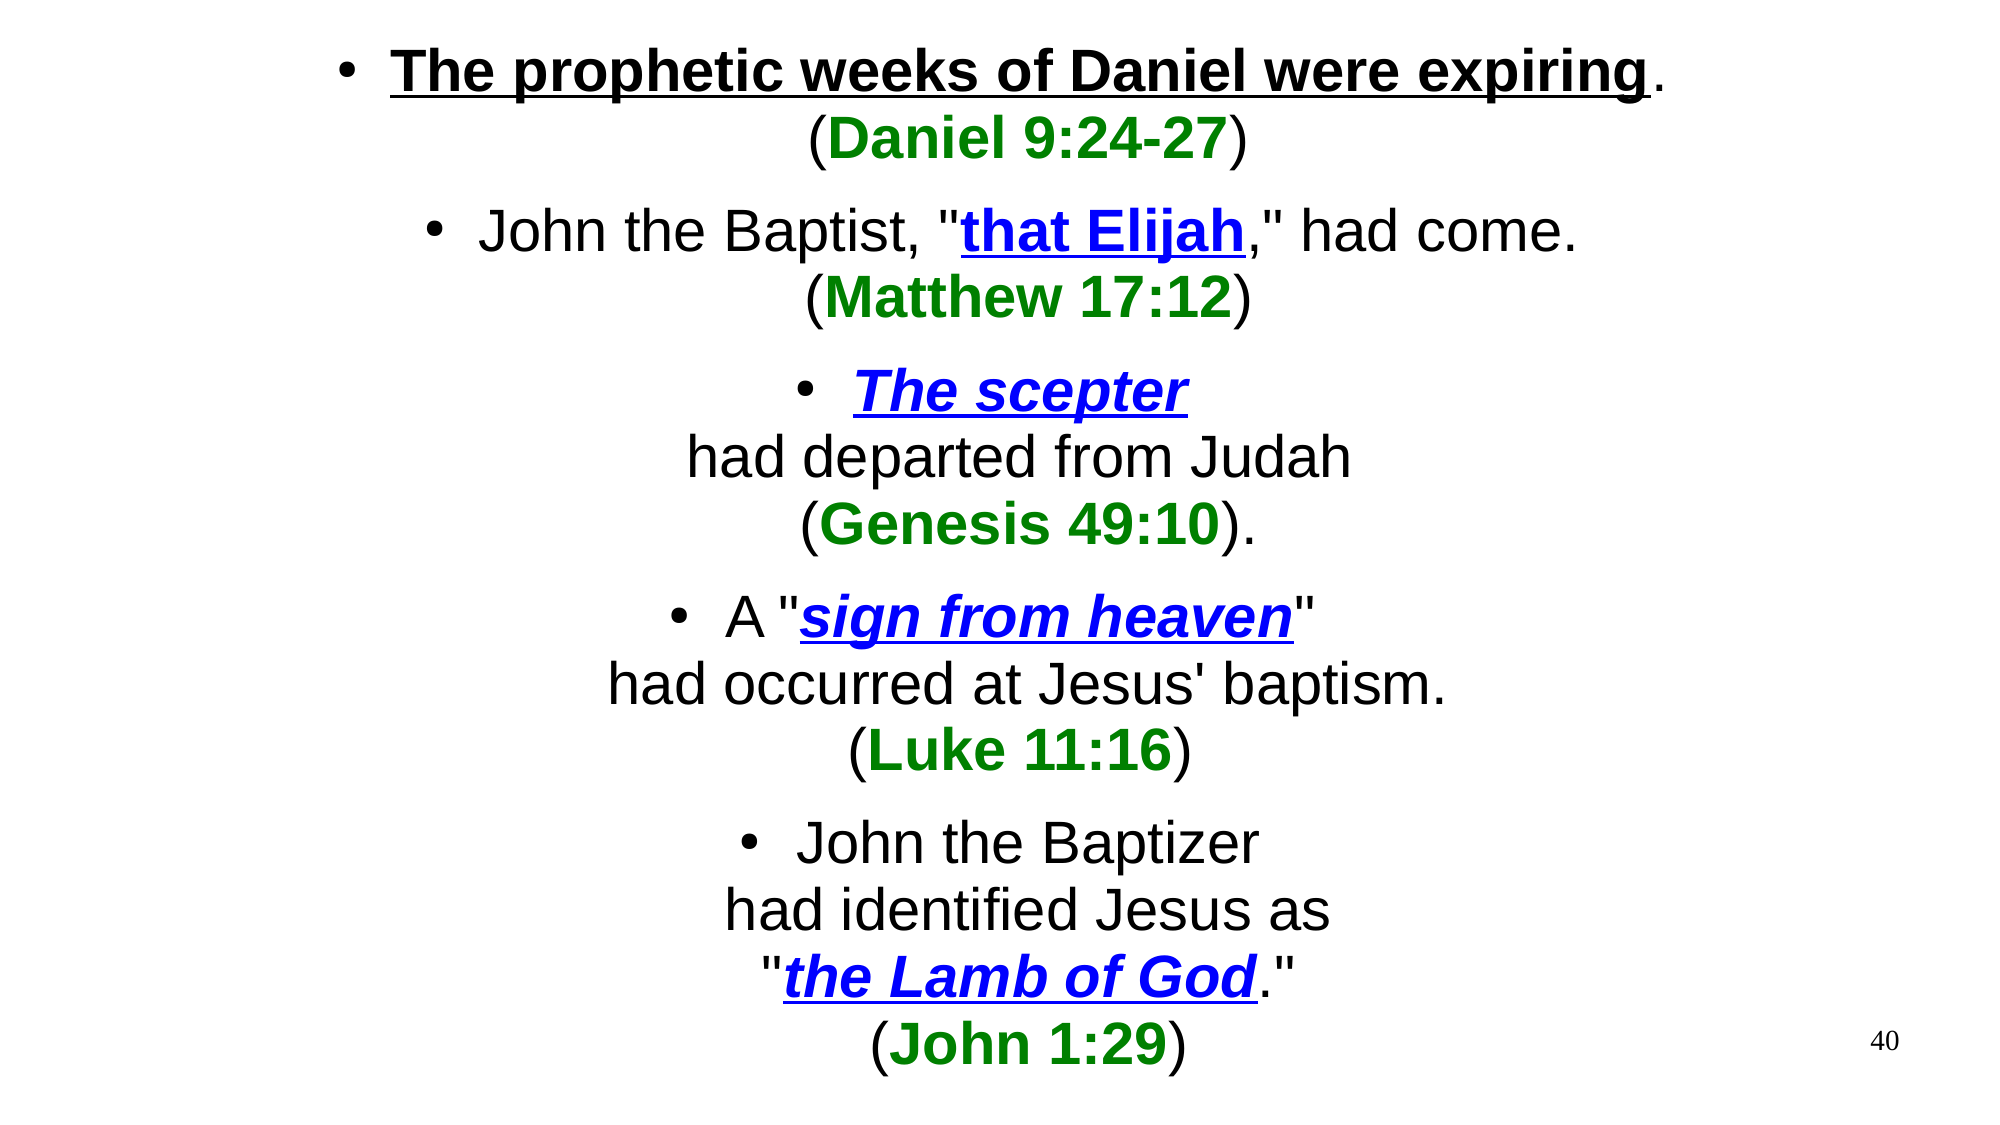

# The prophetic weeks of Daniel were expiring. (Daniel 9:24-27)
John the Baptist, "that Elijah," had come.
(Matthew 17:12)
The scepter
had departed from Judah
(Genesis 49:10).
A "sign from heaven"
had occurred at Jesus' baptism.
(Luke 11:16)
John the Baptizer
had identified Jesus as
"the Lamb of God."
(John 1:29)
40